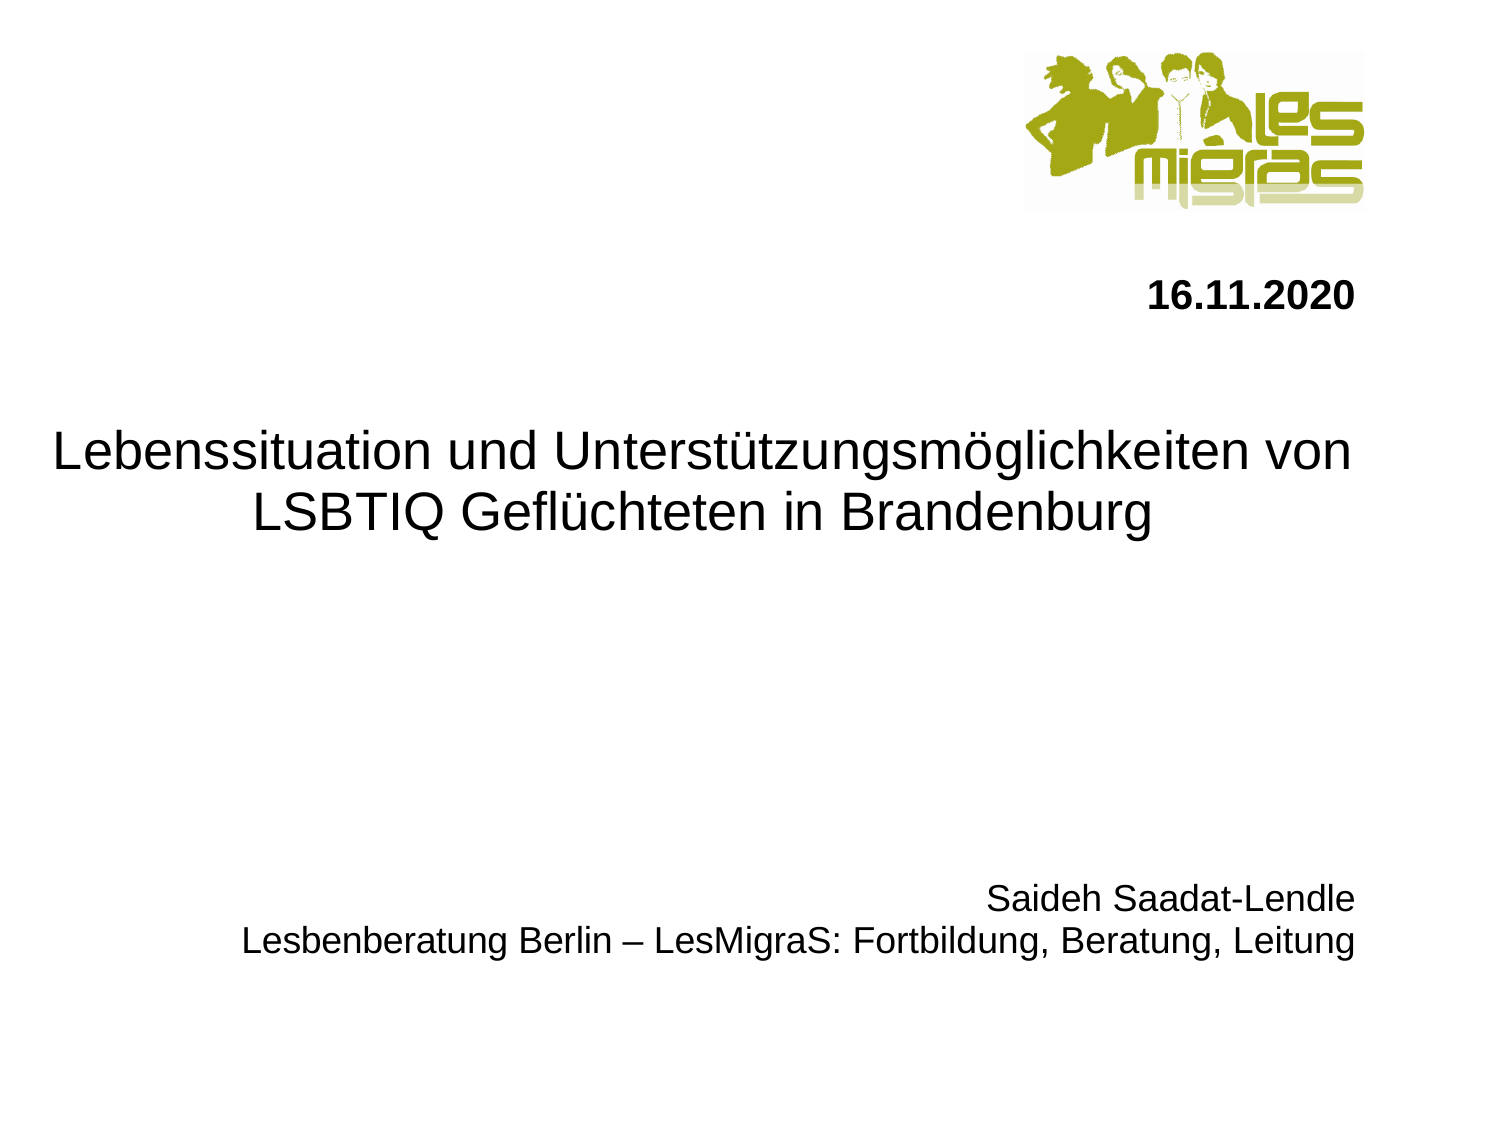

16.11.2020
Lebenssituation und Unterstützungsmöglichkeiten von LSBTIQ Geflüchteten in Brandenburg
Saideh Saadat-Lendle
Lesbenberatung Berlin – LesMigraS: Fortbildung, Beratung, Leitung